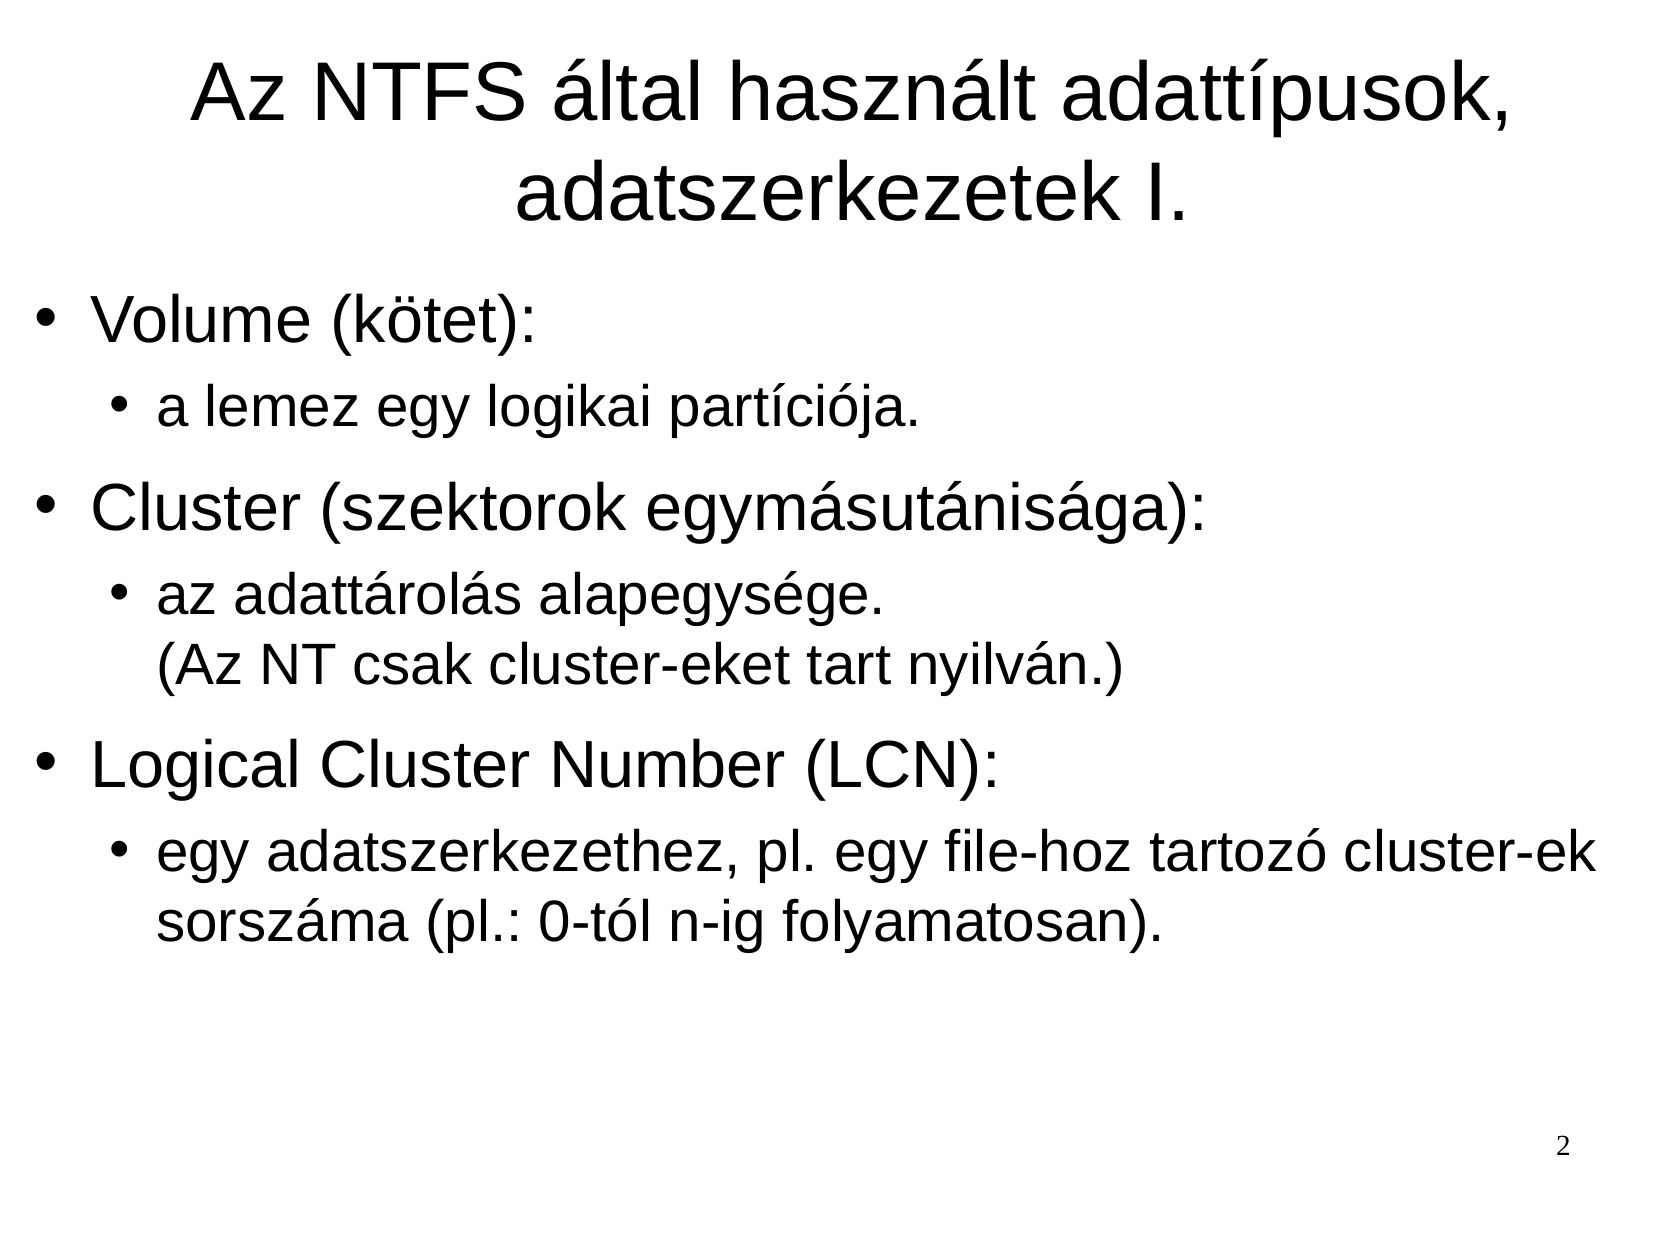

# Az NTFS által használt adattípusok, adatszerkezetek I.
Volume (kötet):
a lemez egy logikai partíciója.
Cluster (szektorok egymásutánisága):
az adattárolás alapegysége.
(Az NT csak cluster-eket tart nyilván.)
Logical Cluster Number (LCN):
egy adatszerkezethez, pl. egy file-hoz tartozó cluster-ek sorszáma (pl.: 0-tól n-ig folyamatosan).
2